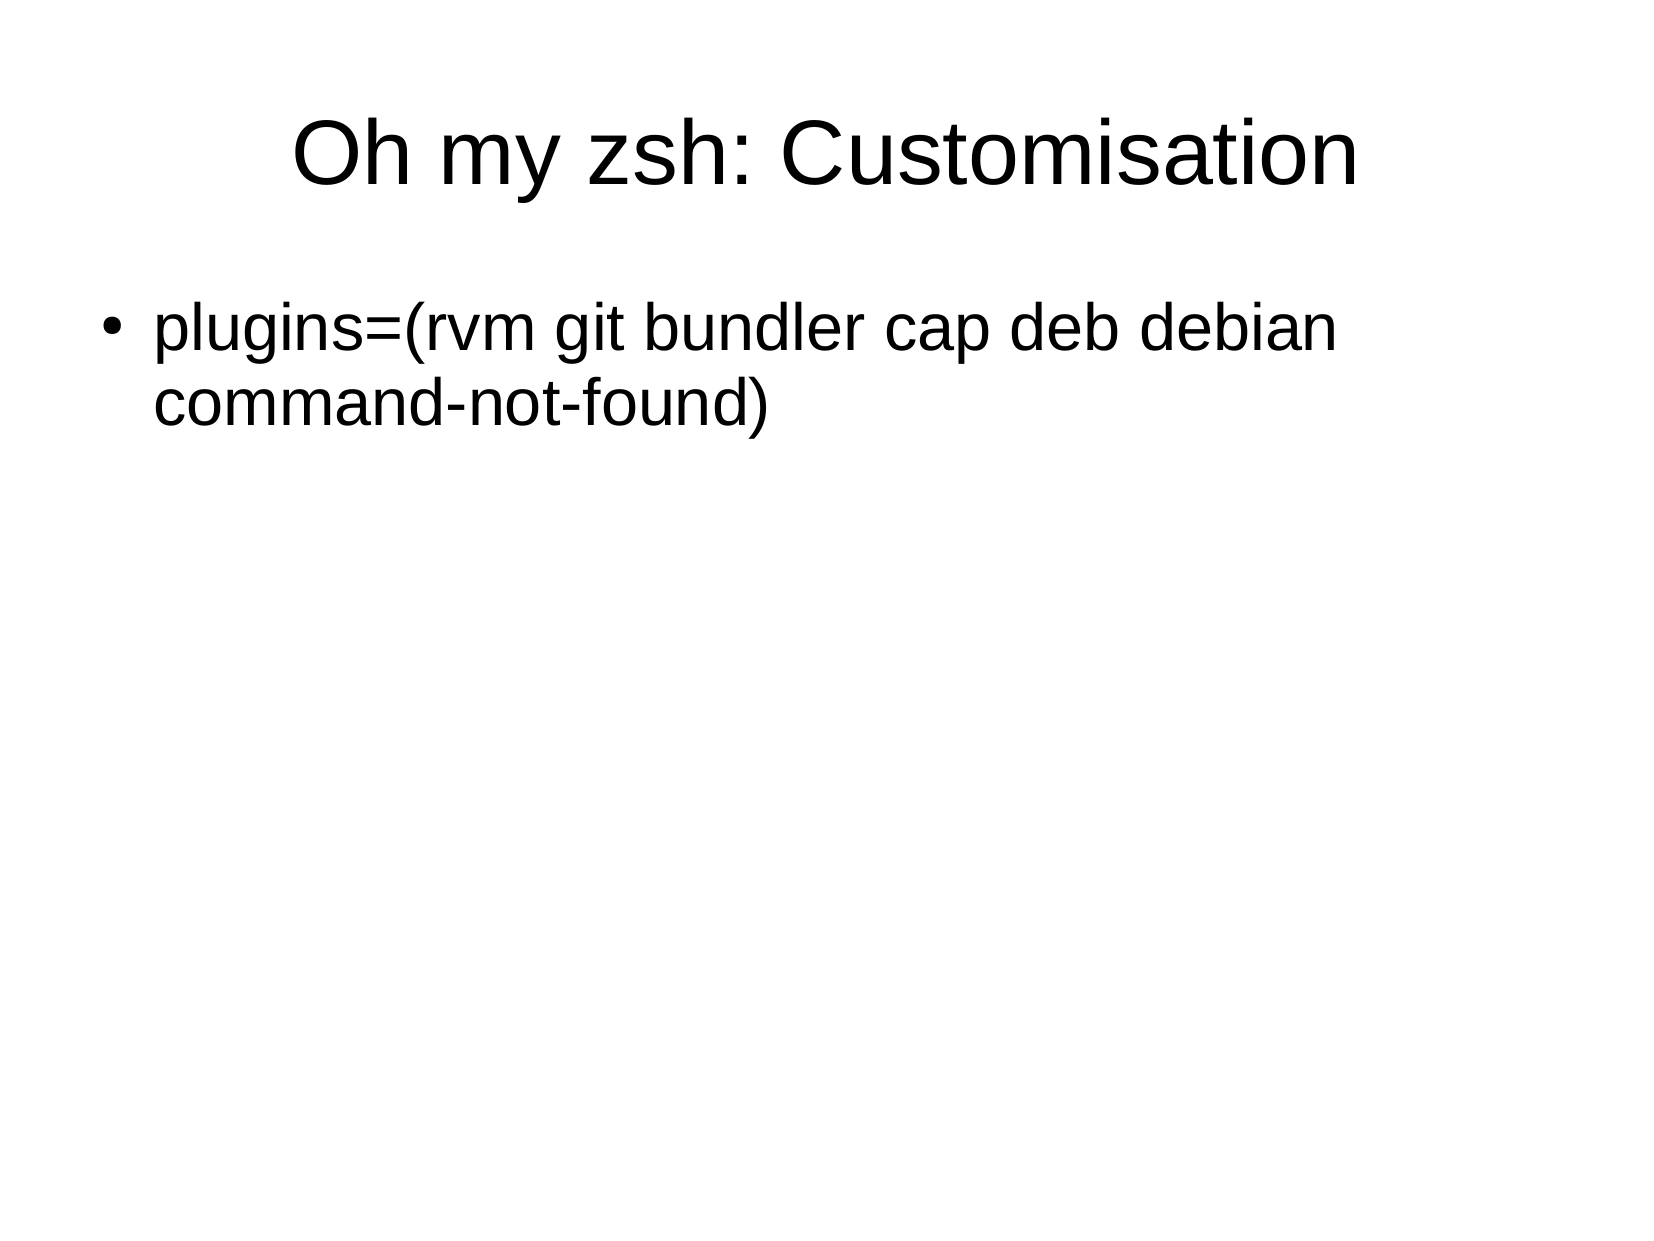

# Oh my zsh: Customisation
plugins=(rvm git bundler cap deb debian command-not-found)